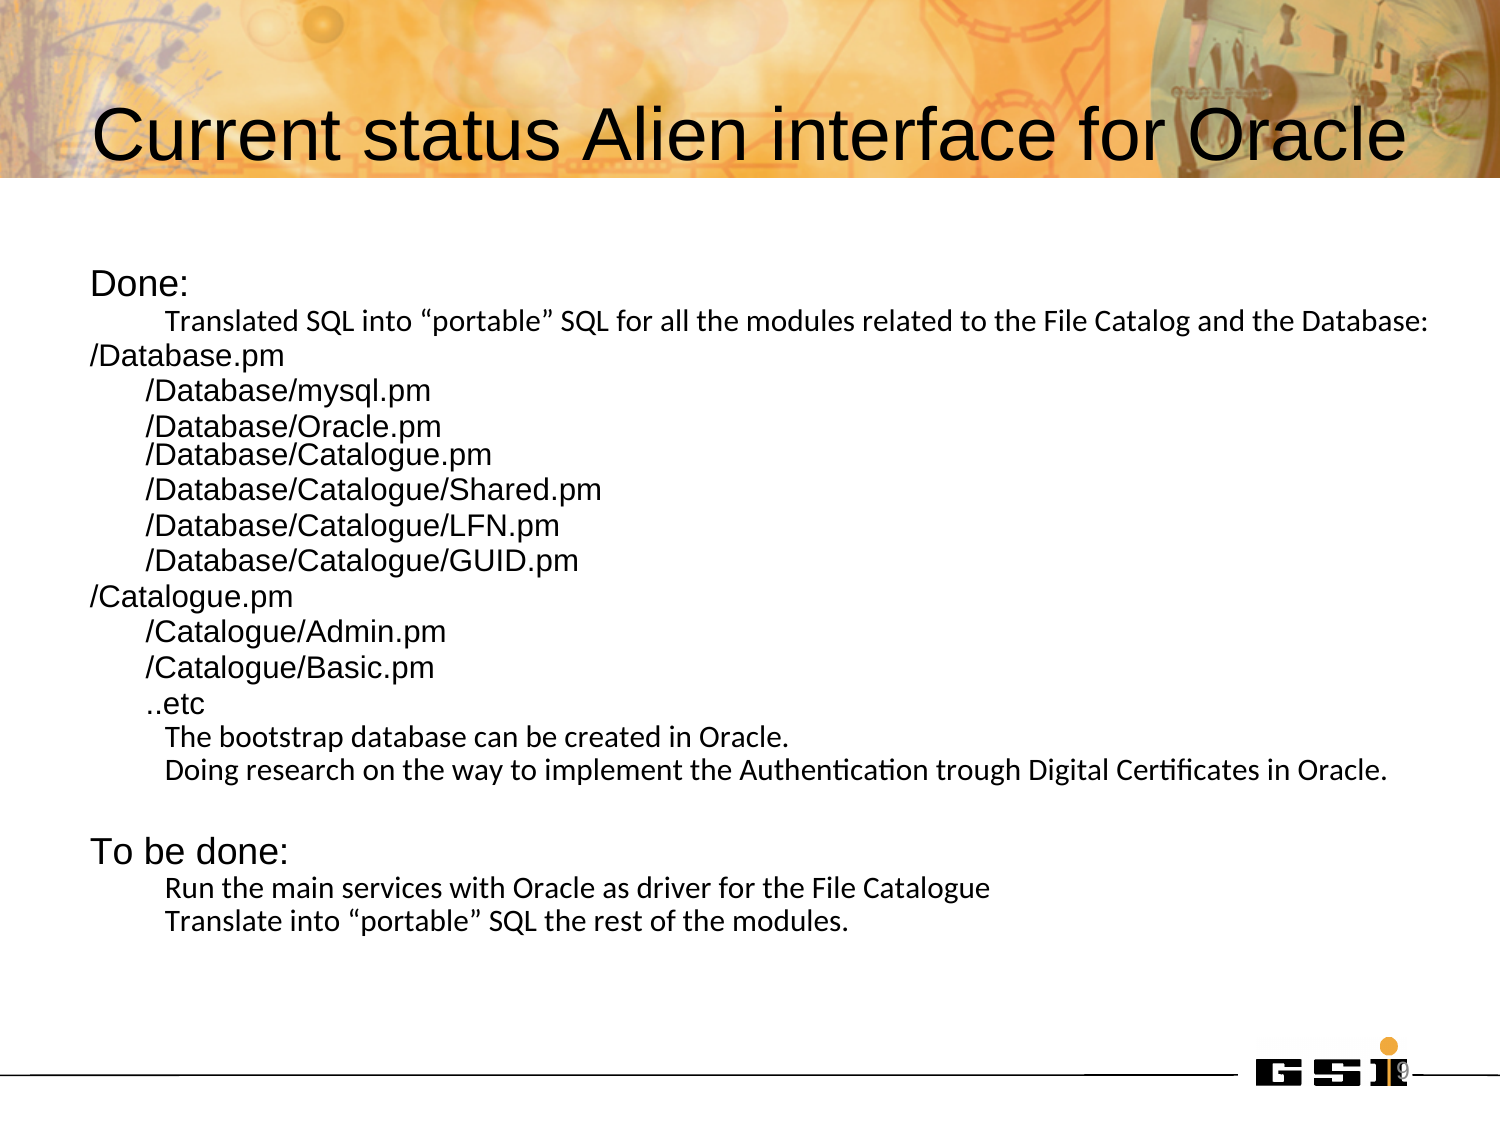

Current status Alien interface for Oracle
Done:
Translated SQL into “portable” SQL for all the modules related to the File Catalog and the Database:
/Database.pm
	/Database/mysql.pm
	/Database/Oracle.pm
/Database/Catalogue.pm
	/Database/Catalogue/Shared.pm
	/Database/Catalogue/LFN.pm
	/Database/Catalogue/GUID.pm
/Catalogue.pm
	/Catalogue/Admin.pm
	/Catalogue/Basic.pm
	..etc
The bootstrap database can be created in Oracle.
Doing research on the way to implement the Authentication trough Digital Certificates in Oracle.
To be done:
Run the main services with Oracle as driver for the File Catalogue
Translate into “portable” SQL the rest of the modules.